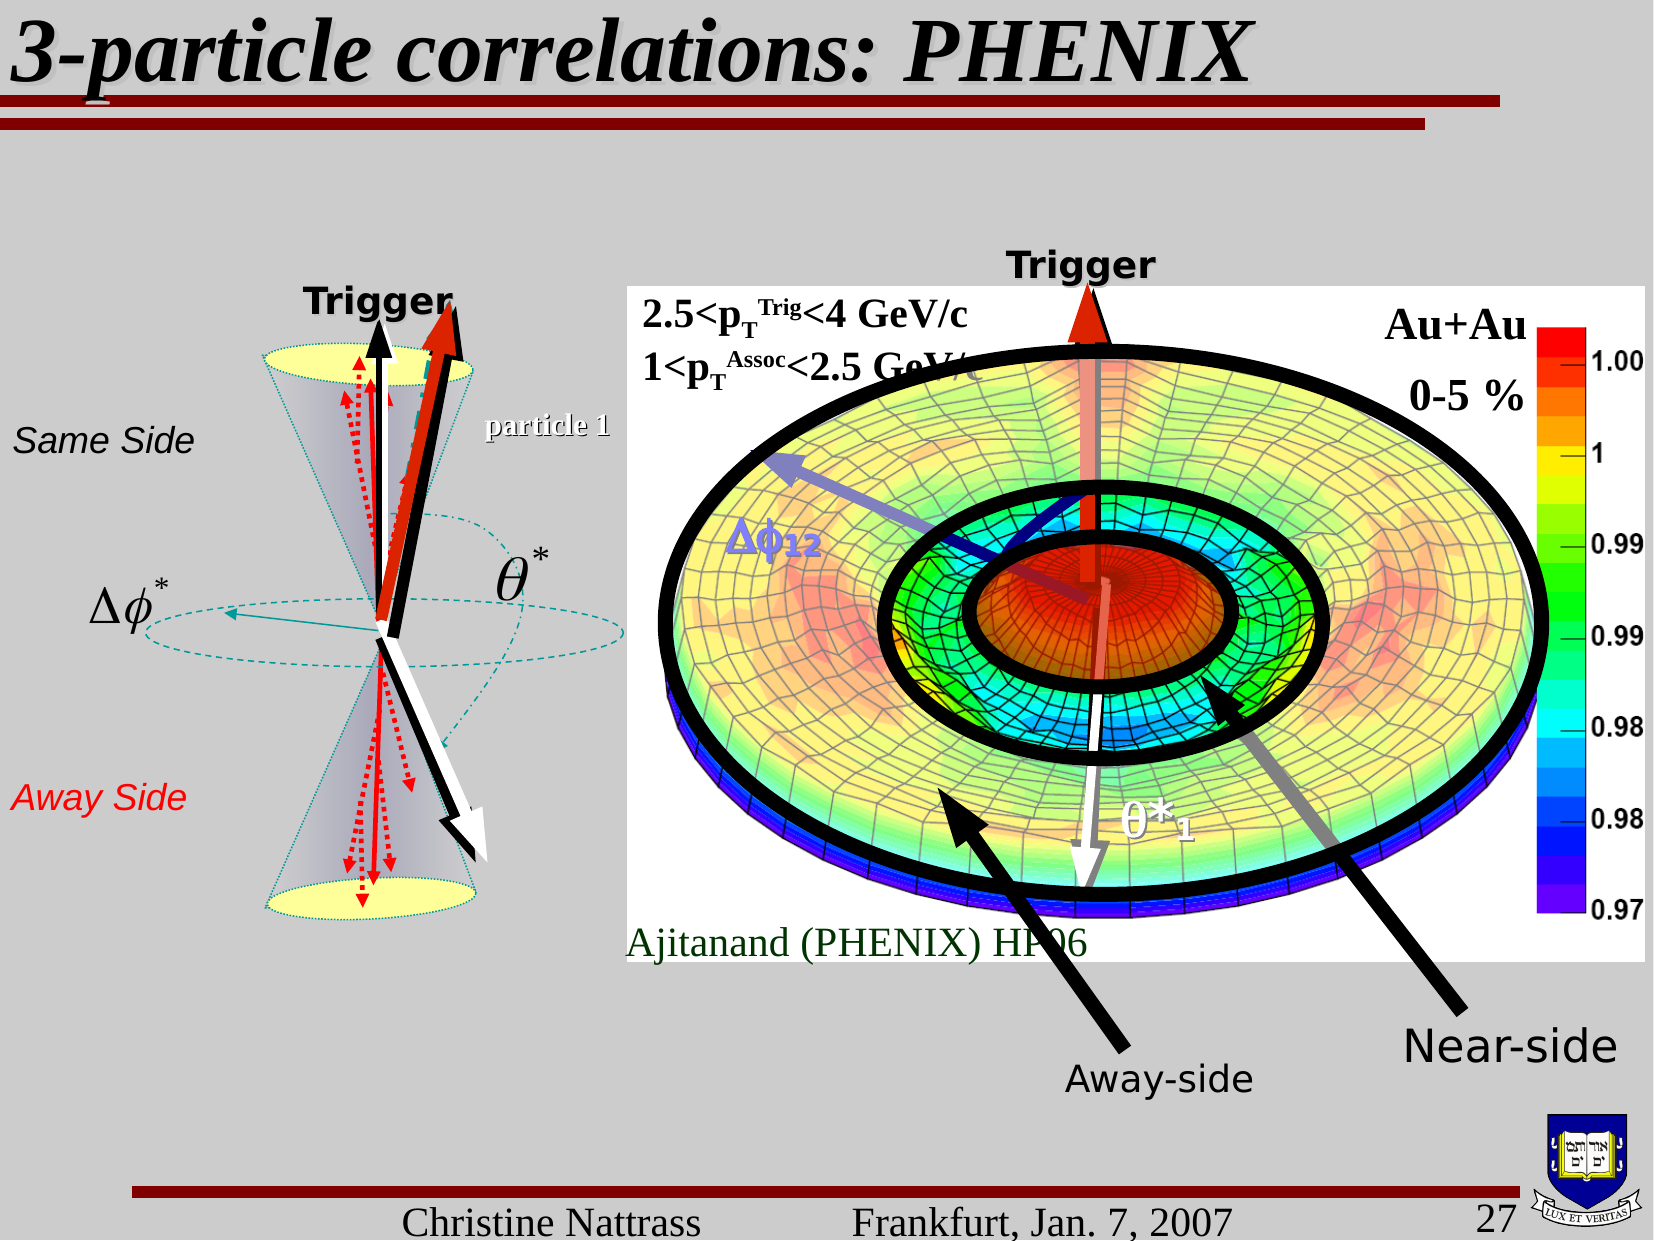

# 3-particle correlations: PHENIX
Trigger
Trigger
2.5<pTTrig<4 GeV/c
1<pTAssoc<2.5 GeV/c
Au+Au
0-5 %
Ajitanand (PHENIX)‏ HP06
Same Side
Away Side
Away-side
particle 1
Df12
Near-side
*1